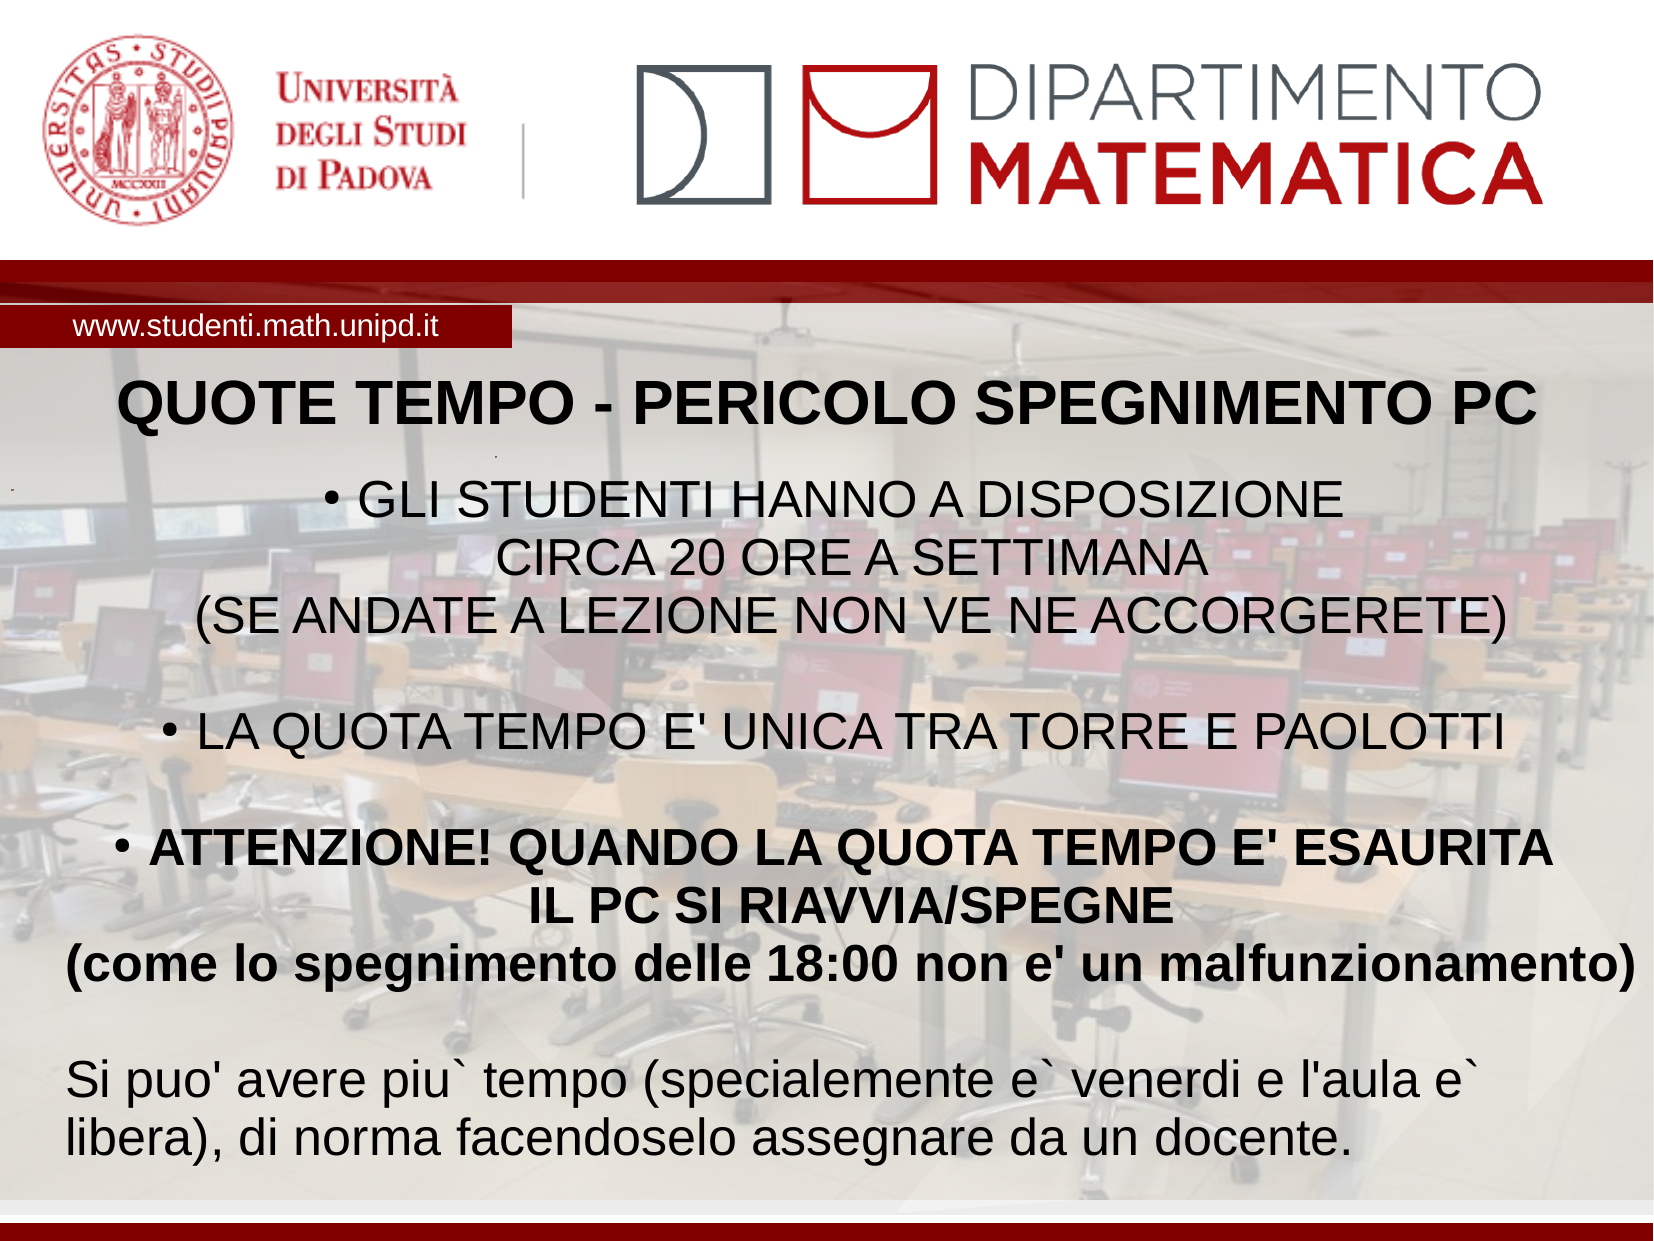

| |
| --- |
www.studenti.math.unipd.it
QUOTE TEMPO - PERICOLO SPEGNIMENTO PC
GLI STUDENTI HANNO A DISPOSIZIONE
CIRCA 20 ORE A SETTIMANA
(SE ANDATE A LEZIONE NON VE NE ACCORGERETE)
LA QUOTA TEMPO E' UNICA TRA TORRE E PAOLOTTI
ATTENZIONE! QUANDO LA QUOTA TEMPO E' ESAURITA
IL PC SI RIAVVIA/SPEGNE
(come lo spegnimento delle 18:00 non e' un malfunzionamento)
Si puo' avere piu` tempo (specialemente e` venerdi e l'aula e` libera), di norma facendoselo assegnare da un docente.
| |
| --- |